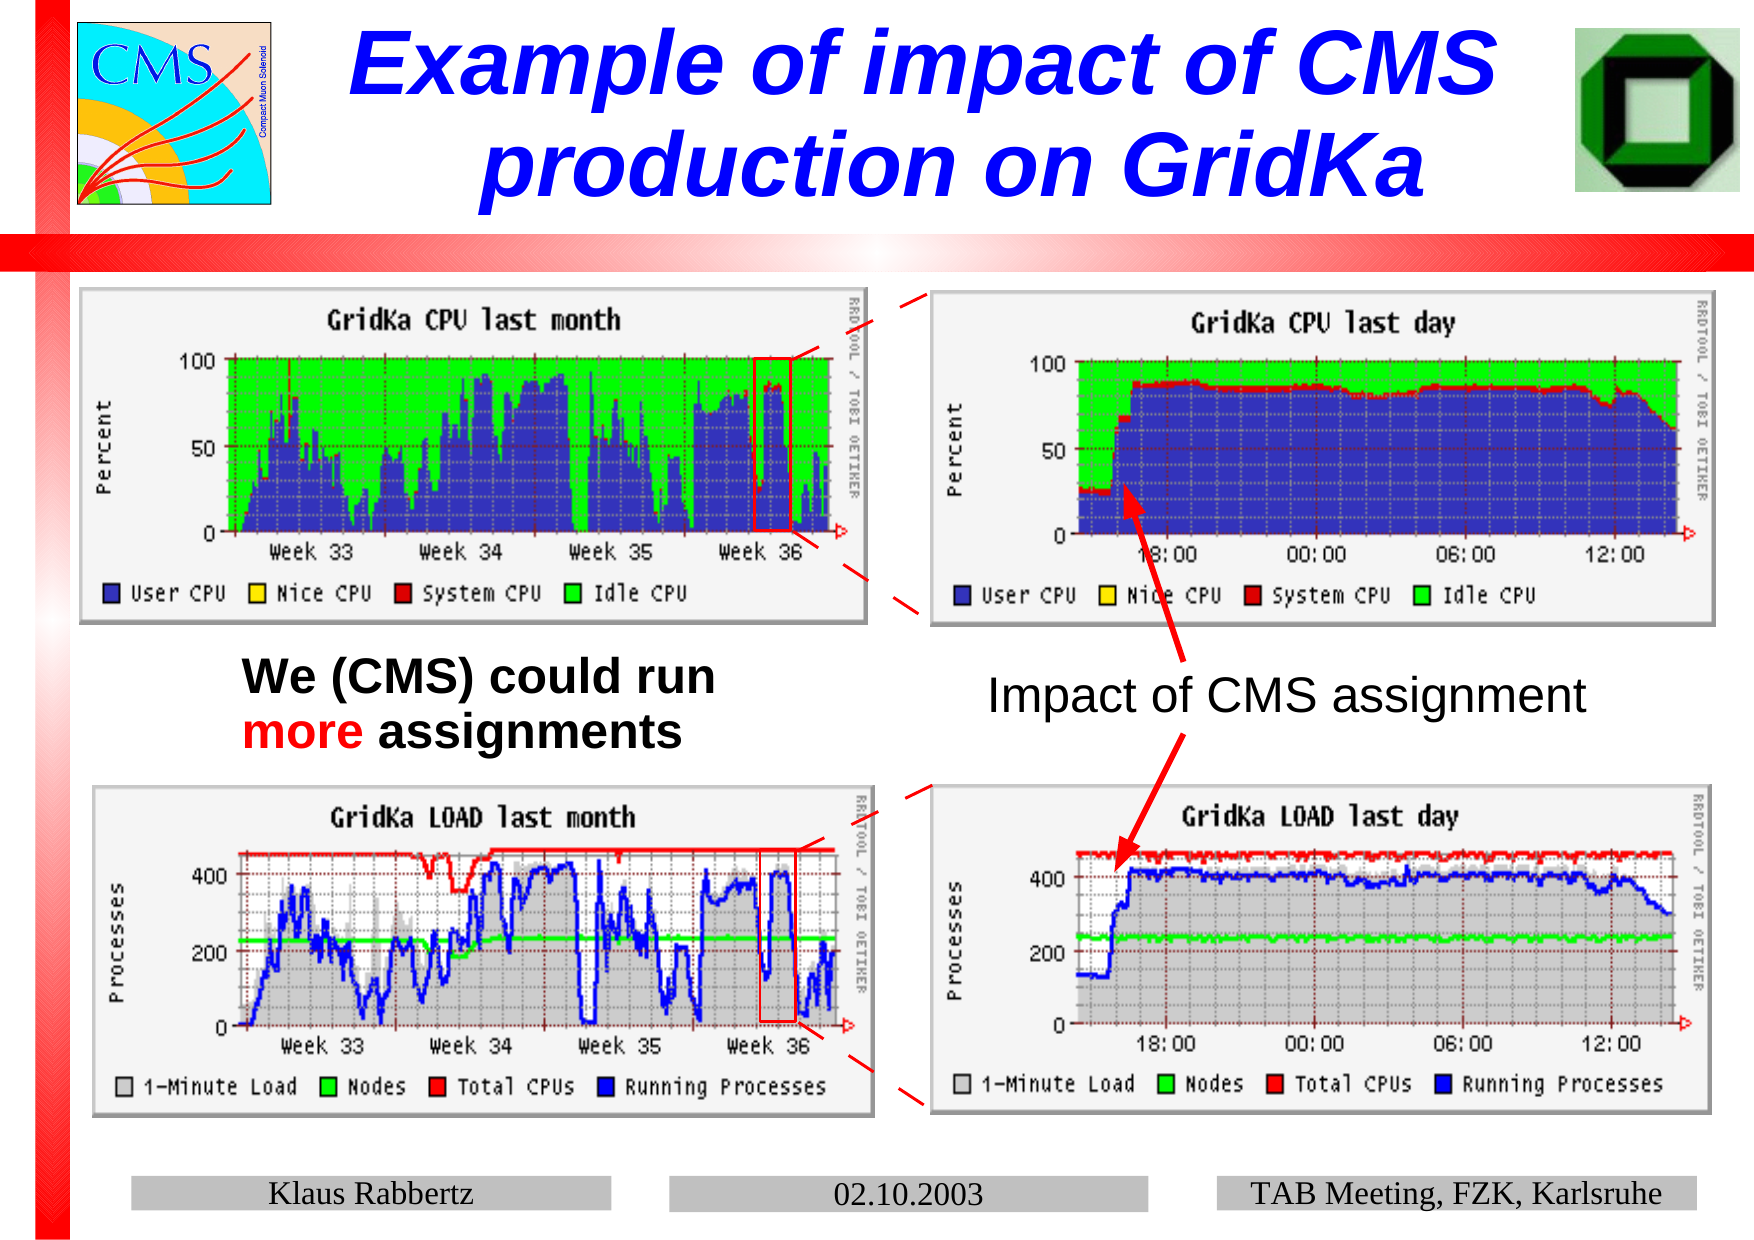

# Example of impact of CMS production on GridKa
We (CMS) could run
more assignments
Impact of CMS assignment